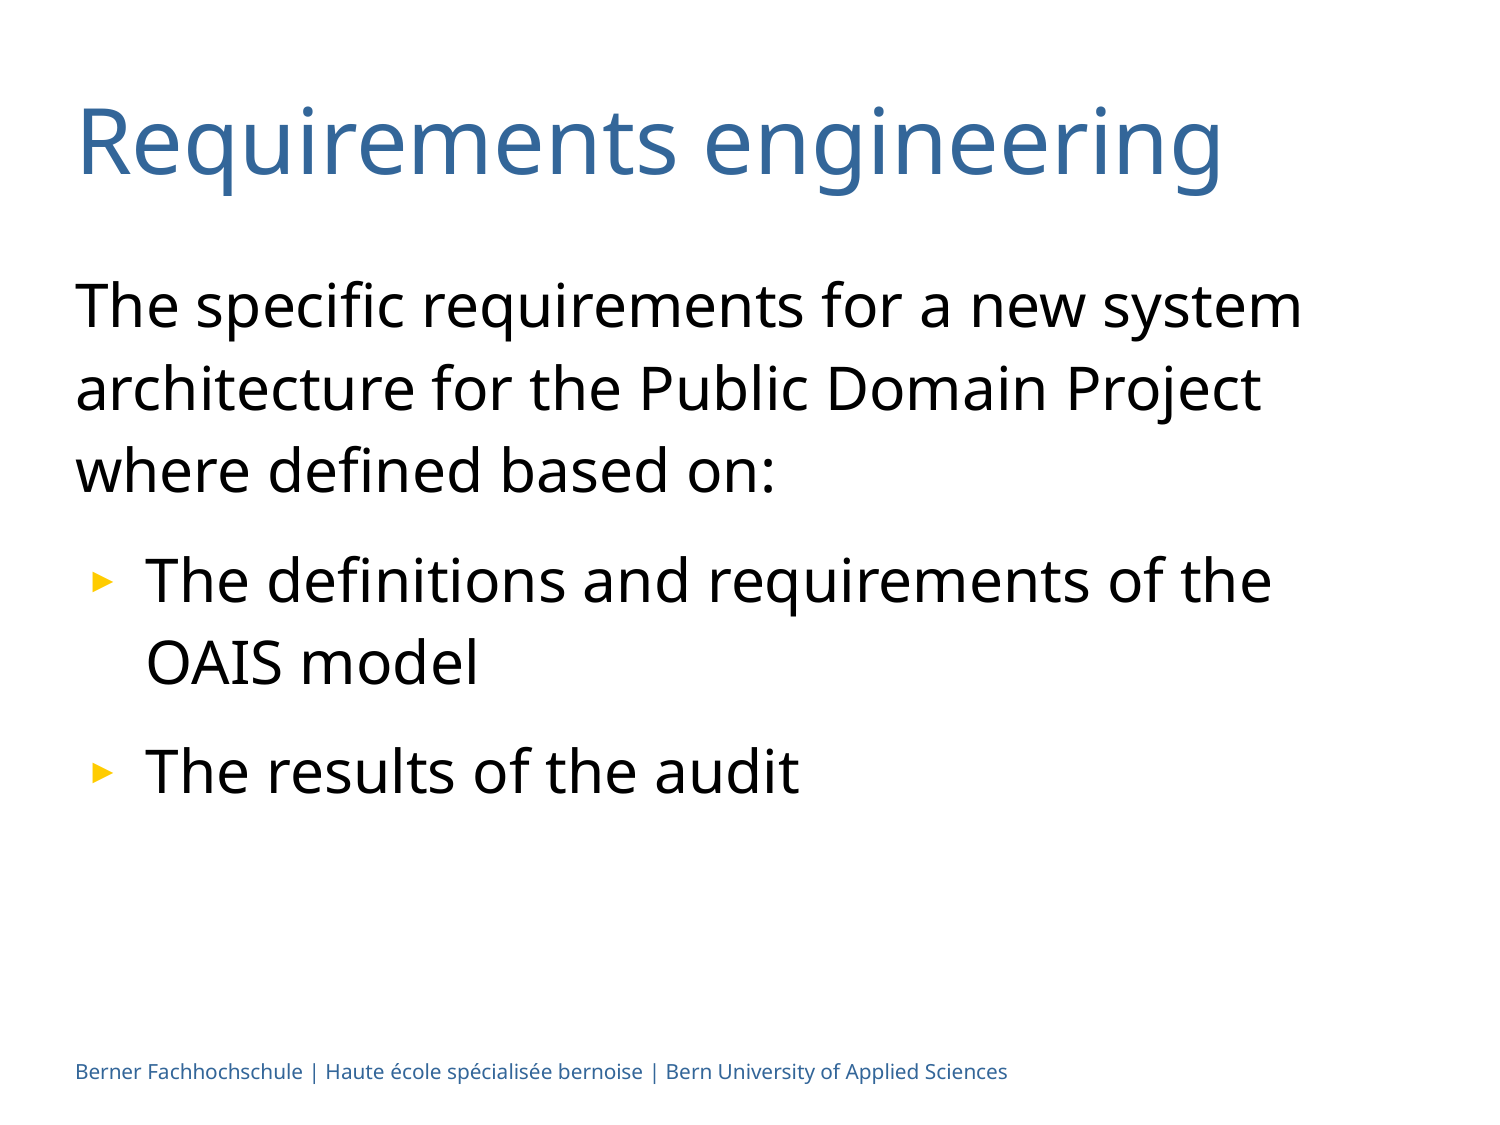

# Requirements engineering
The specific requirements for a new system architecture for the Public Domain Project where defined based on:
The definitions and requirements of the OAIS model
The results of the audit